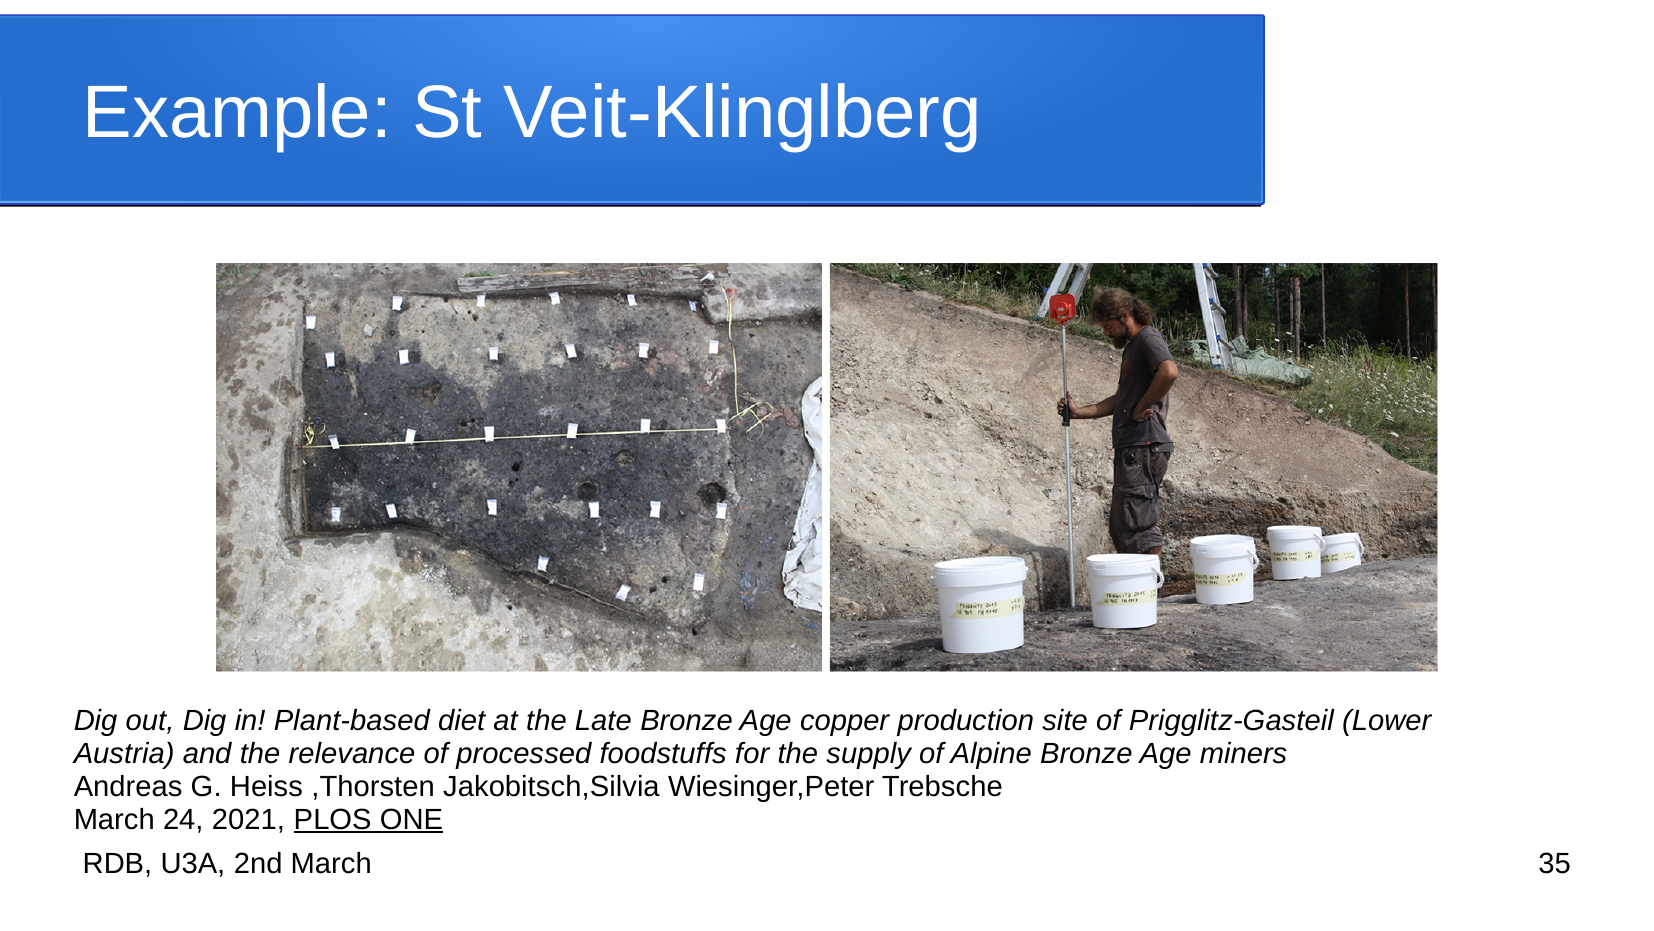

# Example: St Veit-Klinglberg
Dig out, Dig in! Plant-based diet at the Late Bronze Age copper production site of Prigglitz-Gasteil (Lower Austria) and the relevance of processed foodstuffs for the supply of Alpine Bronze Age miners
Andreas G. Heiss ,Thorsten Jakobitsch,Silvia Wiesinger,Peter Trebsche
March 24, 2021, PLOS ONE
RDB, U3A, 2nd March
35